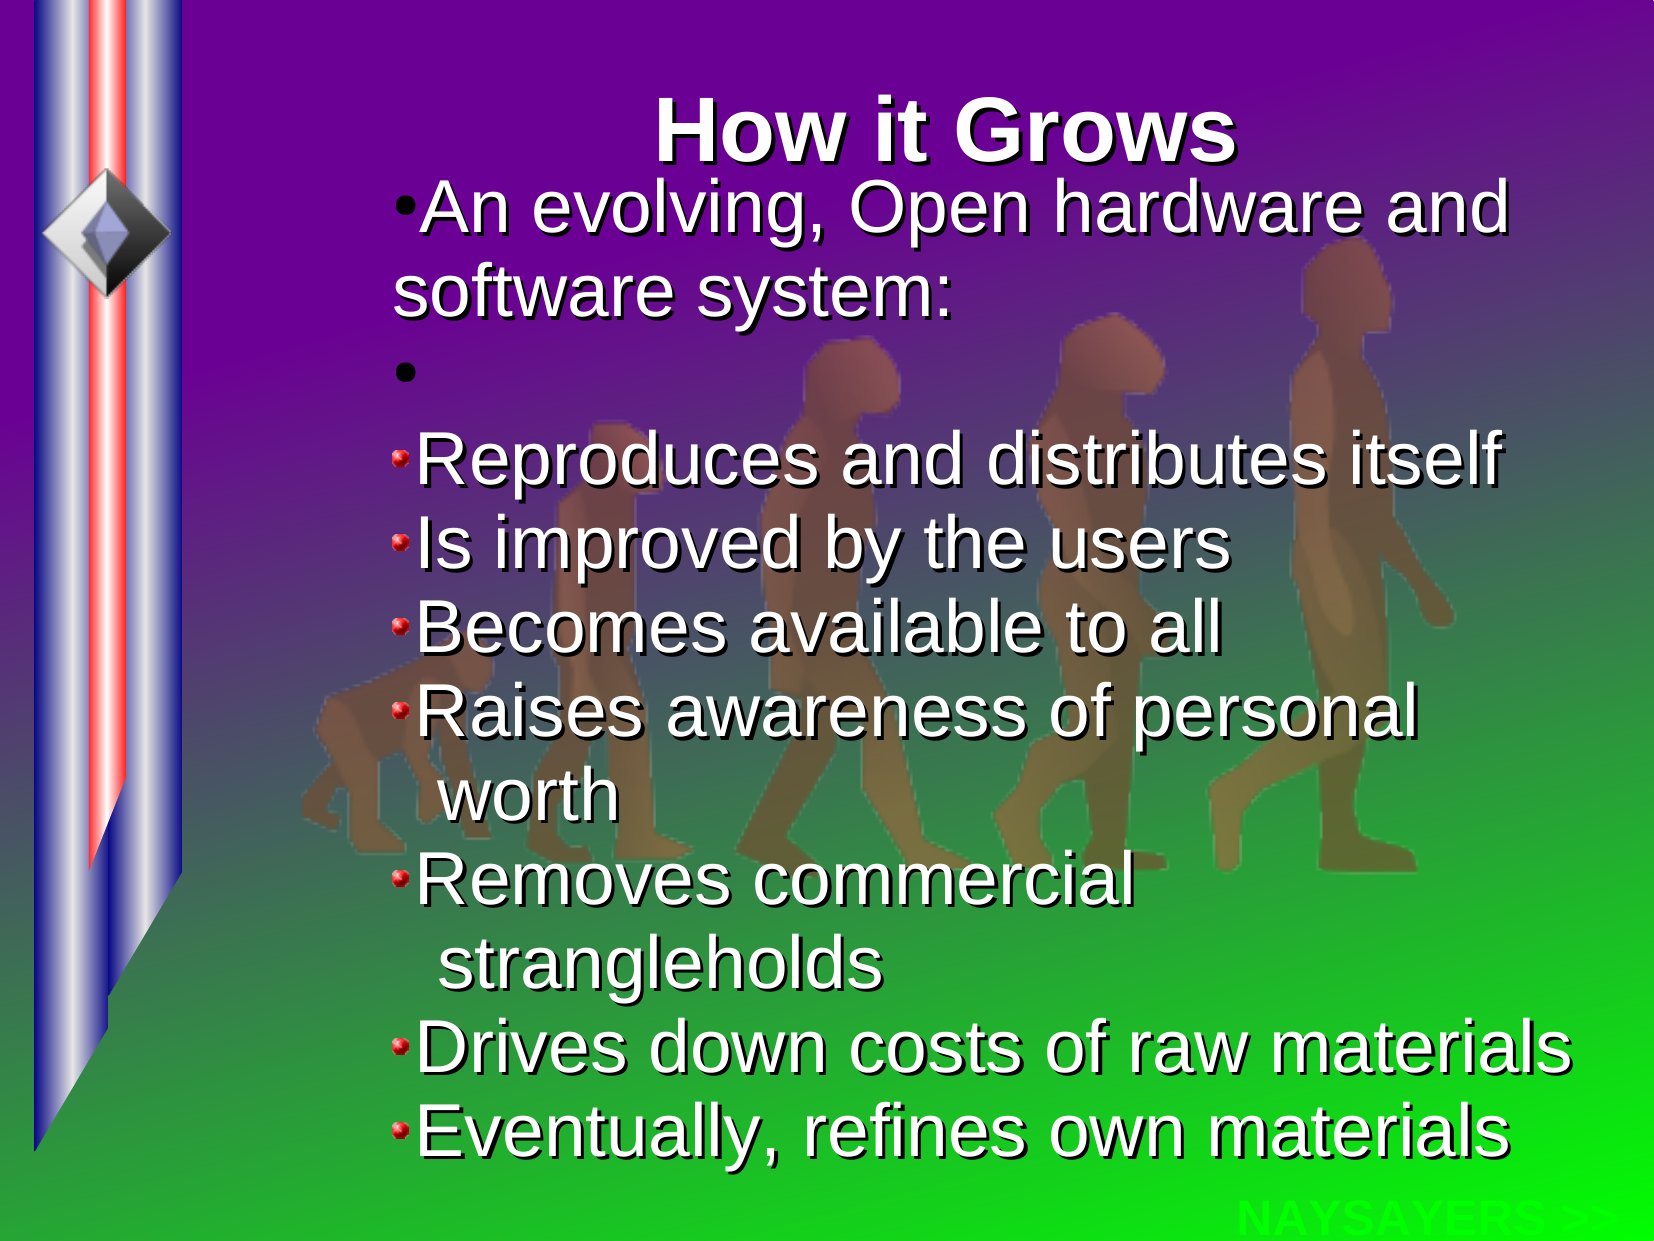

# How it Grows
An evolving, Open hardware and software system:
Reproduces and distributes itself
Is improved by the users
Becomes available to all
Raises awareness of personal worth
Removes commercial strangleholds
Drives down costs of raw materials
Eventually, refines own materials
NAYSAYERS >>